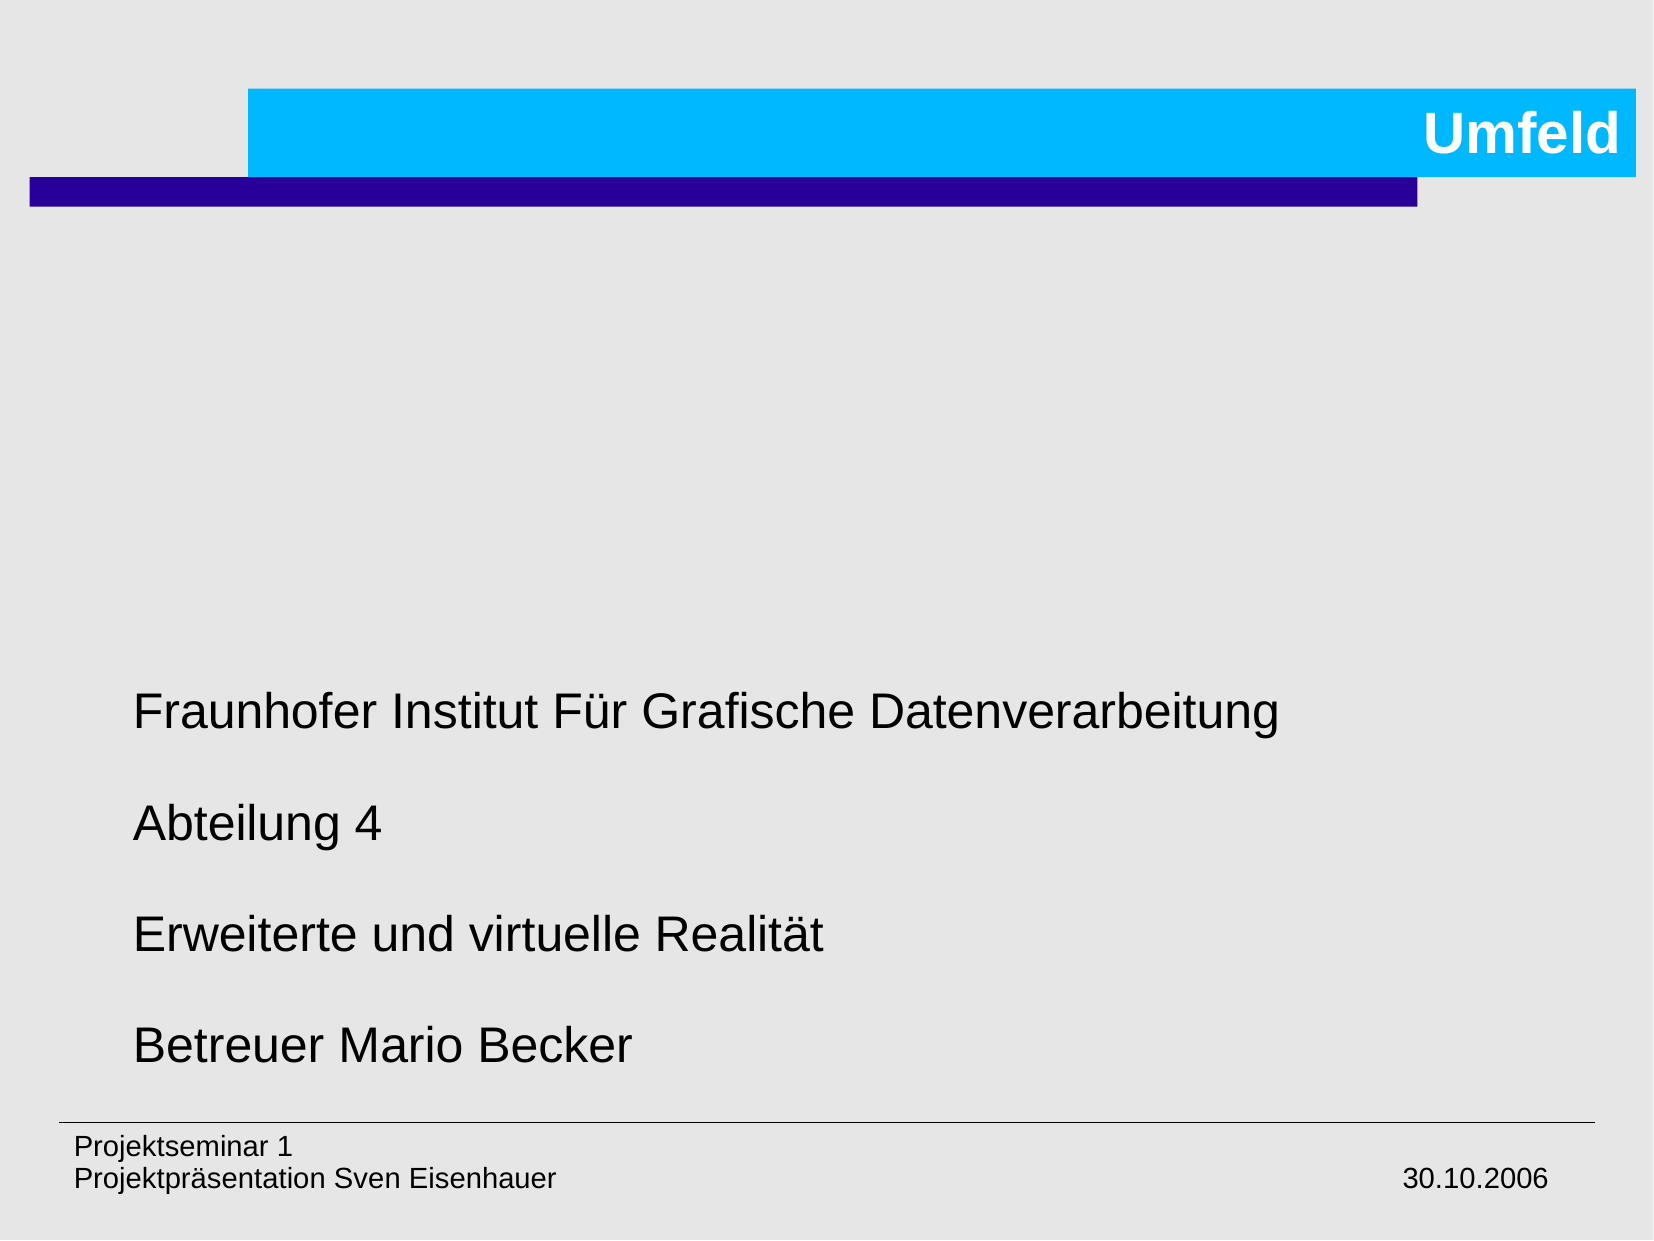

Umfeld
Fraunhofer Institut Für Grafische Datenverarbeitung
Abteilung 4
Erweiterte und virtuelle Realität
Betreuer Mario Becker
Projektseminar 1
Projektpräsentation Sven Eisenhauer 												30.10.2006